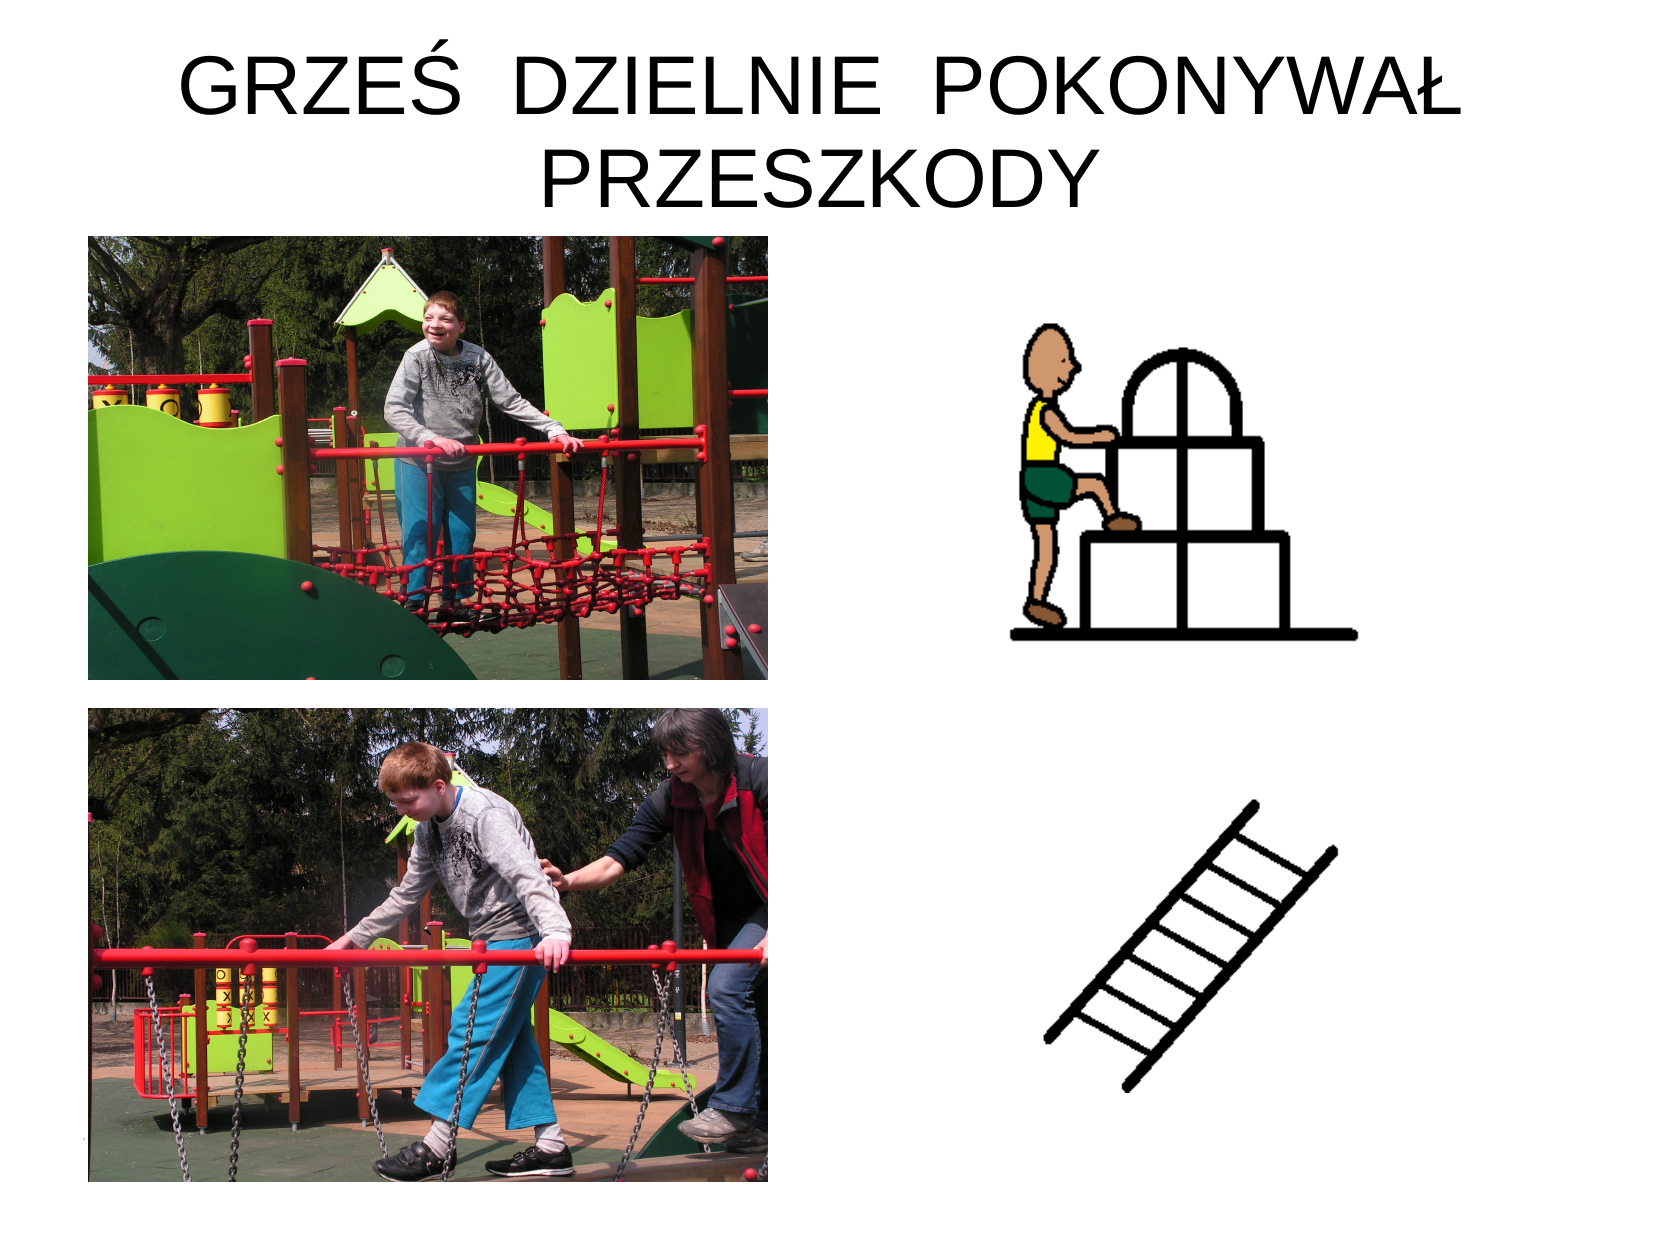

# GRZEŚ DZIELNIE POKONYWAŁ PRZESZKODY
`
### Chart
| Category | Kolumna 1 | Kolumna 3 |
|---|---|---|
| Wiersz 1 | 9.1 | 4.54 |
| Wiersz 2 | 2.4 | 9.65 |
| Wiersz 3 | 3.1 | 3.7 |
| Wiersz 4 | 4.3 | 6.2 |